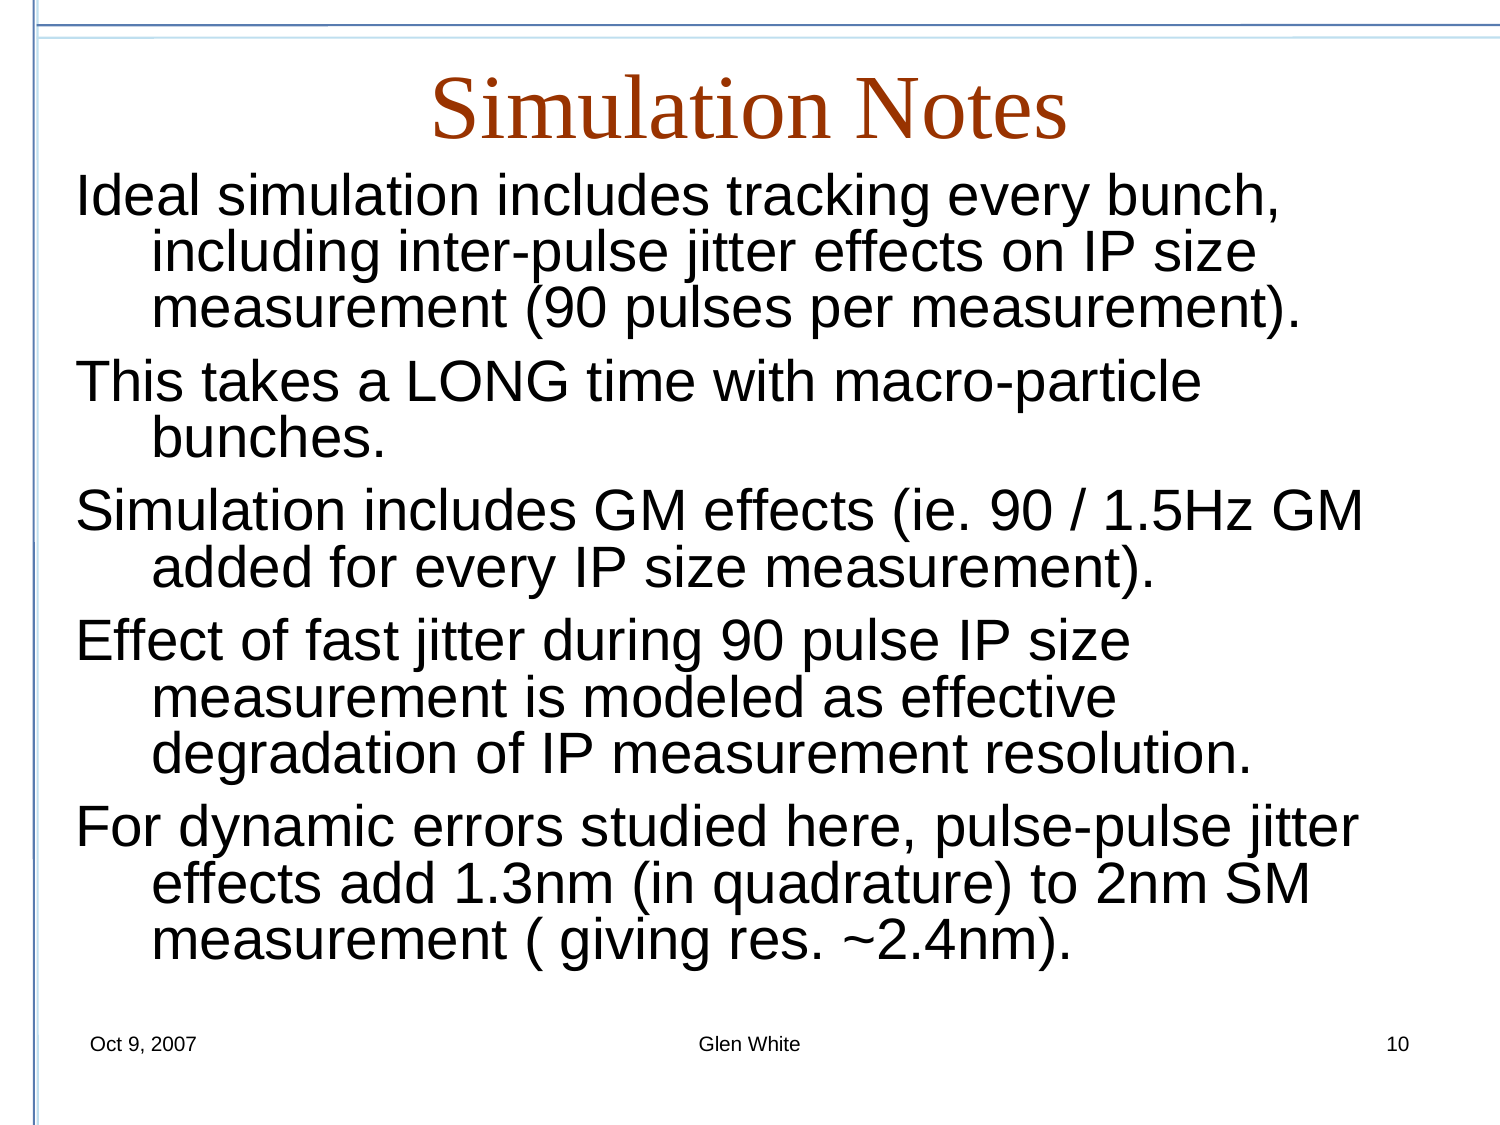

# Simulation Notes
Ideal simulation includes tracking every bunch, including inter-pulse jitter effects on IP size measurement (90 pulses per measurement).
This takes a LONG time with macro-particle bunches.
Simulation includes GM effects (ie. 90 / 1.5Hz GM added for every IP size measurement).
Effect of fast jitter during 90 pulse IP size measurement is modeled as effective degradation of IP measurement resolution.
For dynamic errors studied here, pulse-pulse jitter effects add 1.3nm (in quadrature) to 2nm SM measurement ( giving res. ~2.4nm).
Glen White
10